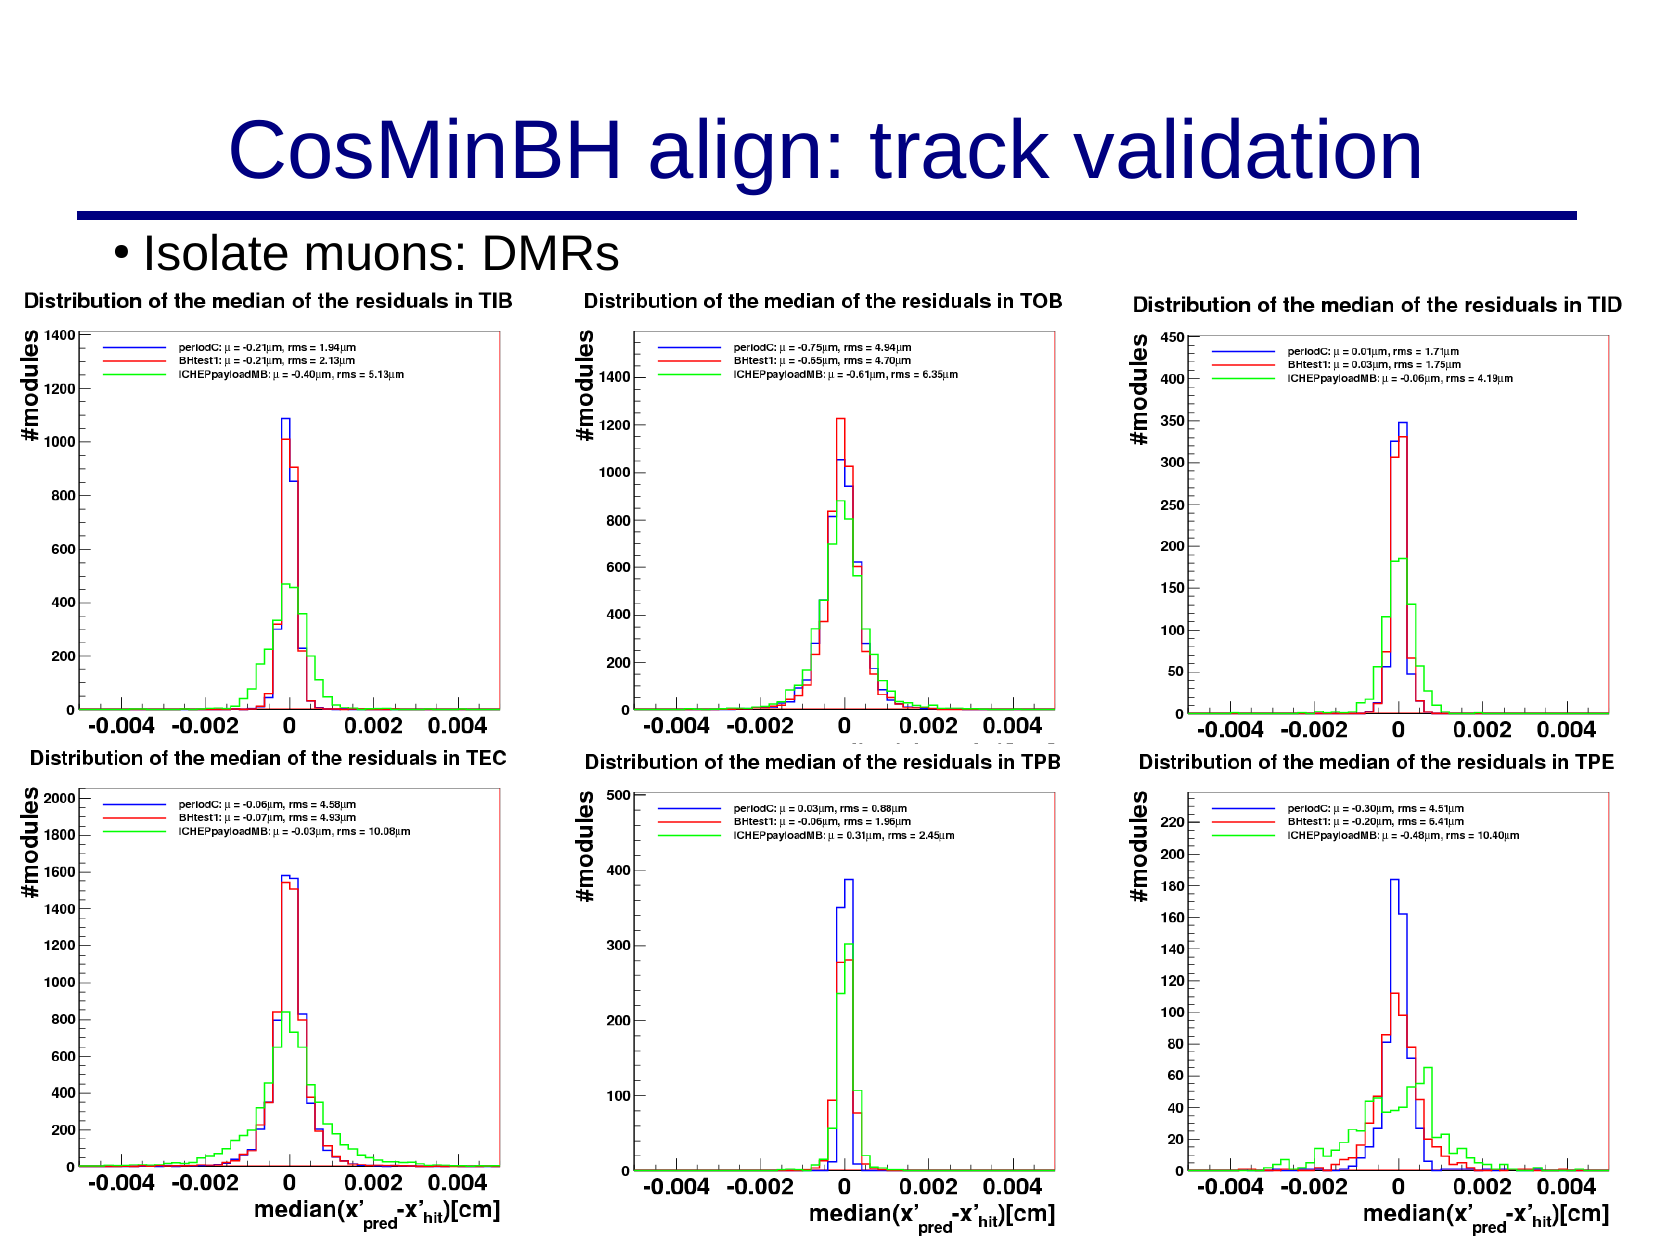

# CosMinBH align: track validation
Isolate muons: DMRs
21